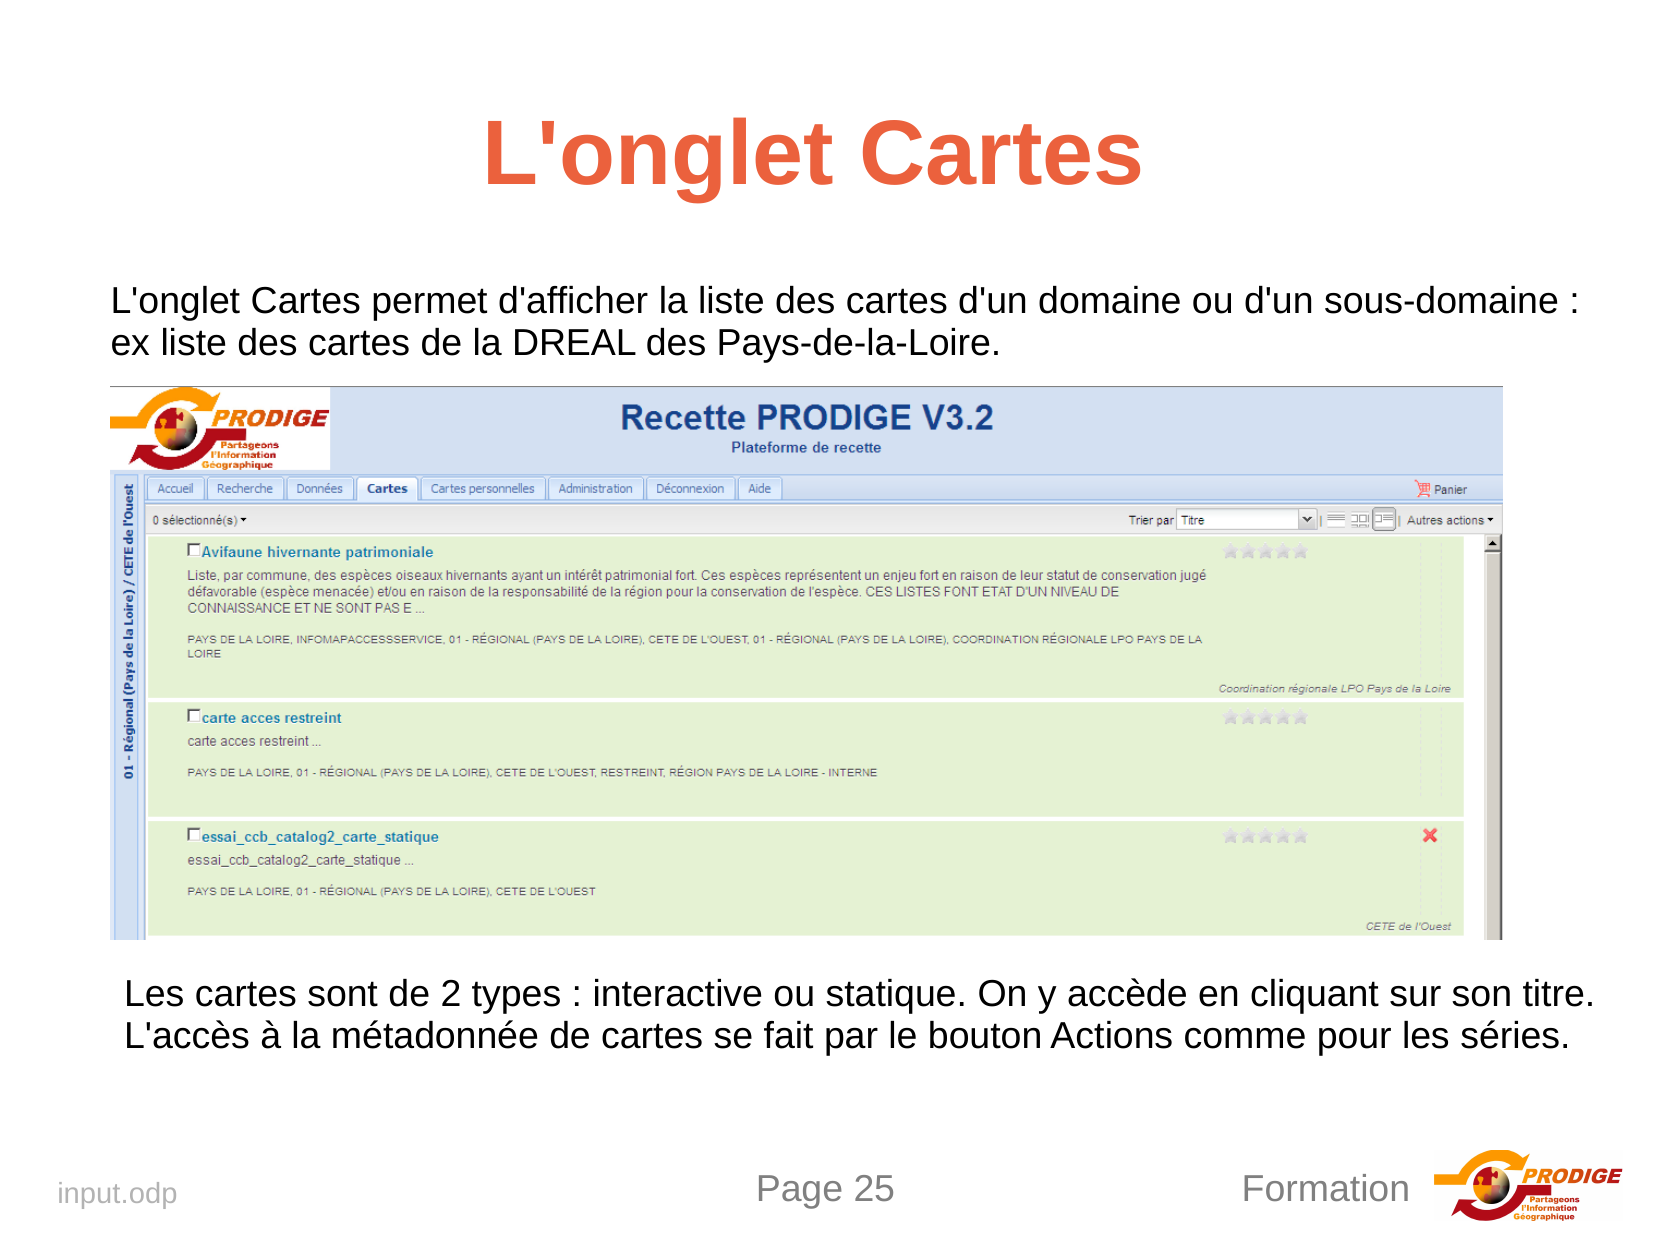

# L'onglet Cartes
L'onglet Cartes permet d'afficher la liste des cartes d'un domaine ou d'un sous-domaine :
ex liste des cartes de la DREAL des Pays-de-la-Loire.
Les cartes sont de 2 types : interactive ou statique. On y accède en cliquant sur son titre.
L'accès à la métadonnée de cartes se fait par le bouton Actions comme pour les séries.